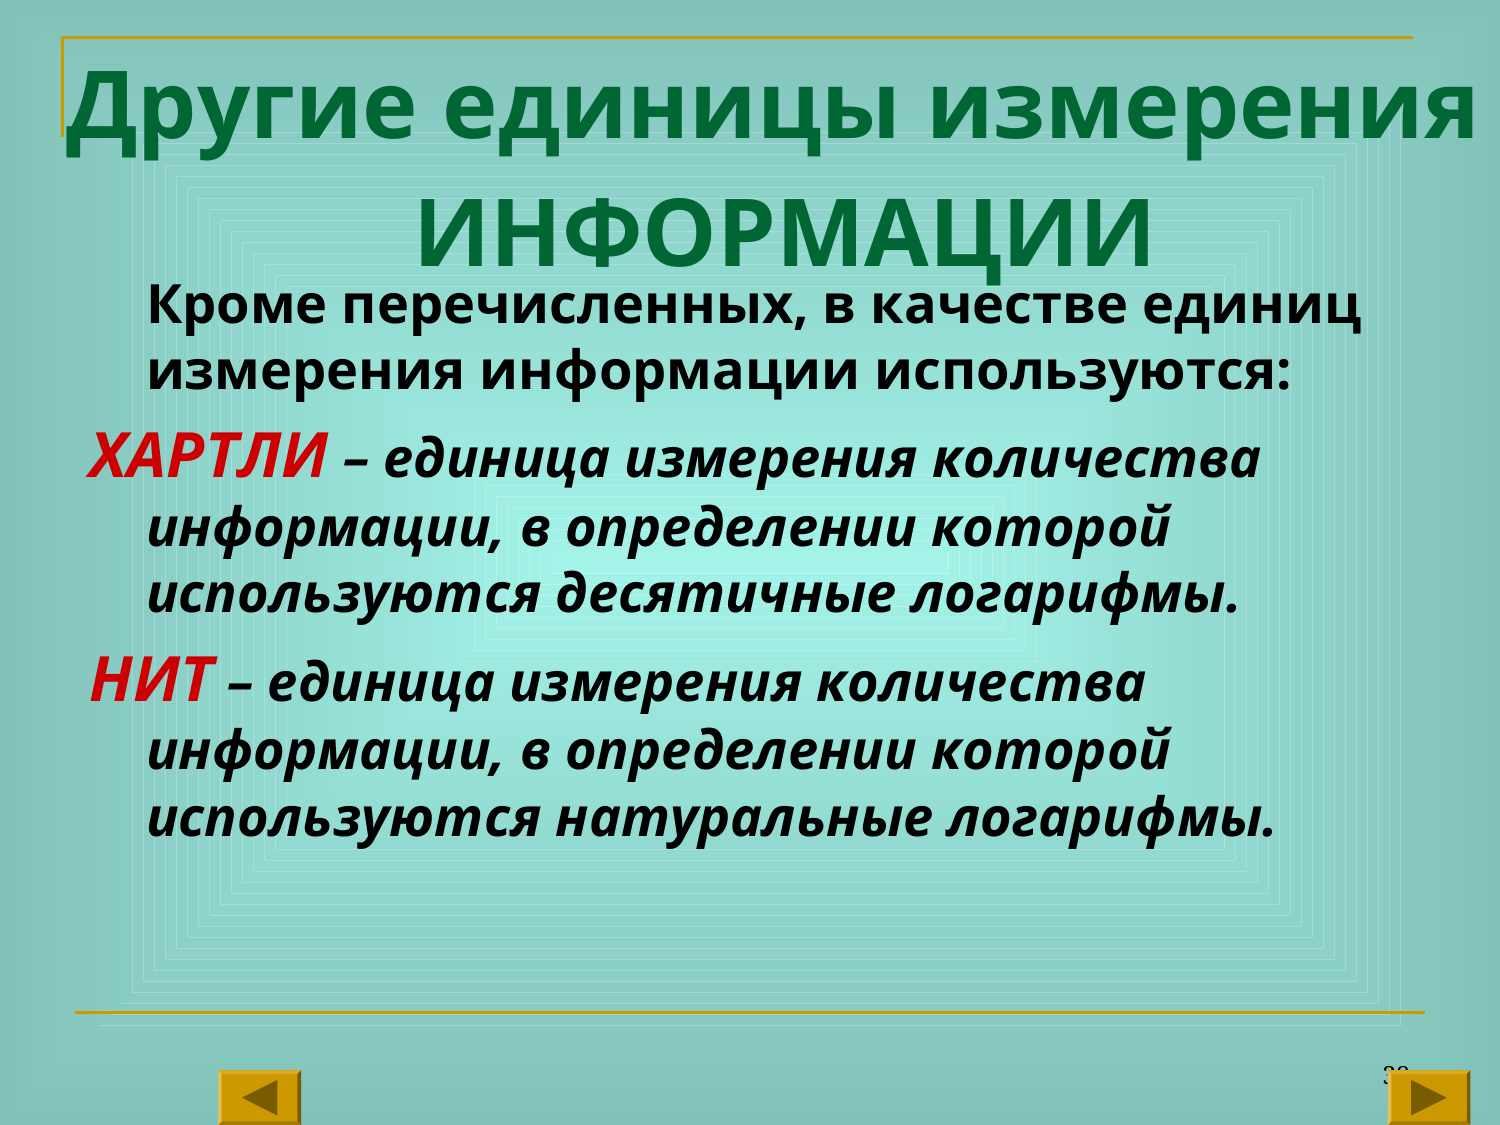

# Другие единицы измерения ИНФОРМАЦИИ
	Кроме перечисленных, в качестве единиц измерения информации используются:
ХАРТЛИ – единица измерения количества информации, в определении которой используются десятичные логарифмы.
НИТ – единица измерения количества информации, в определении которой используются натуральные логарифмы.
38